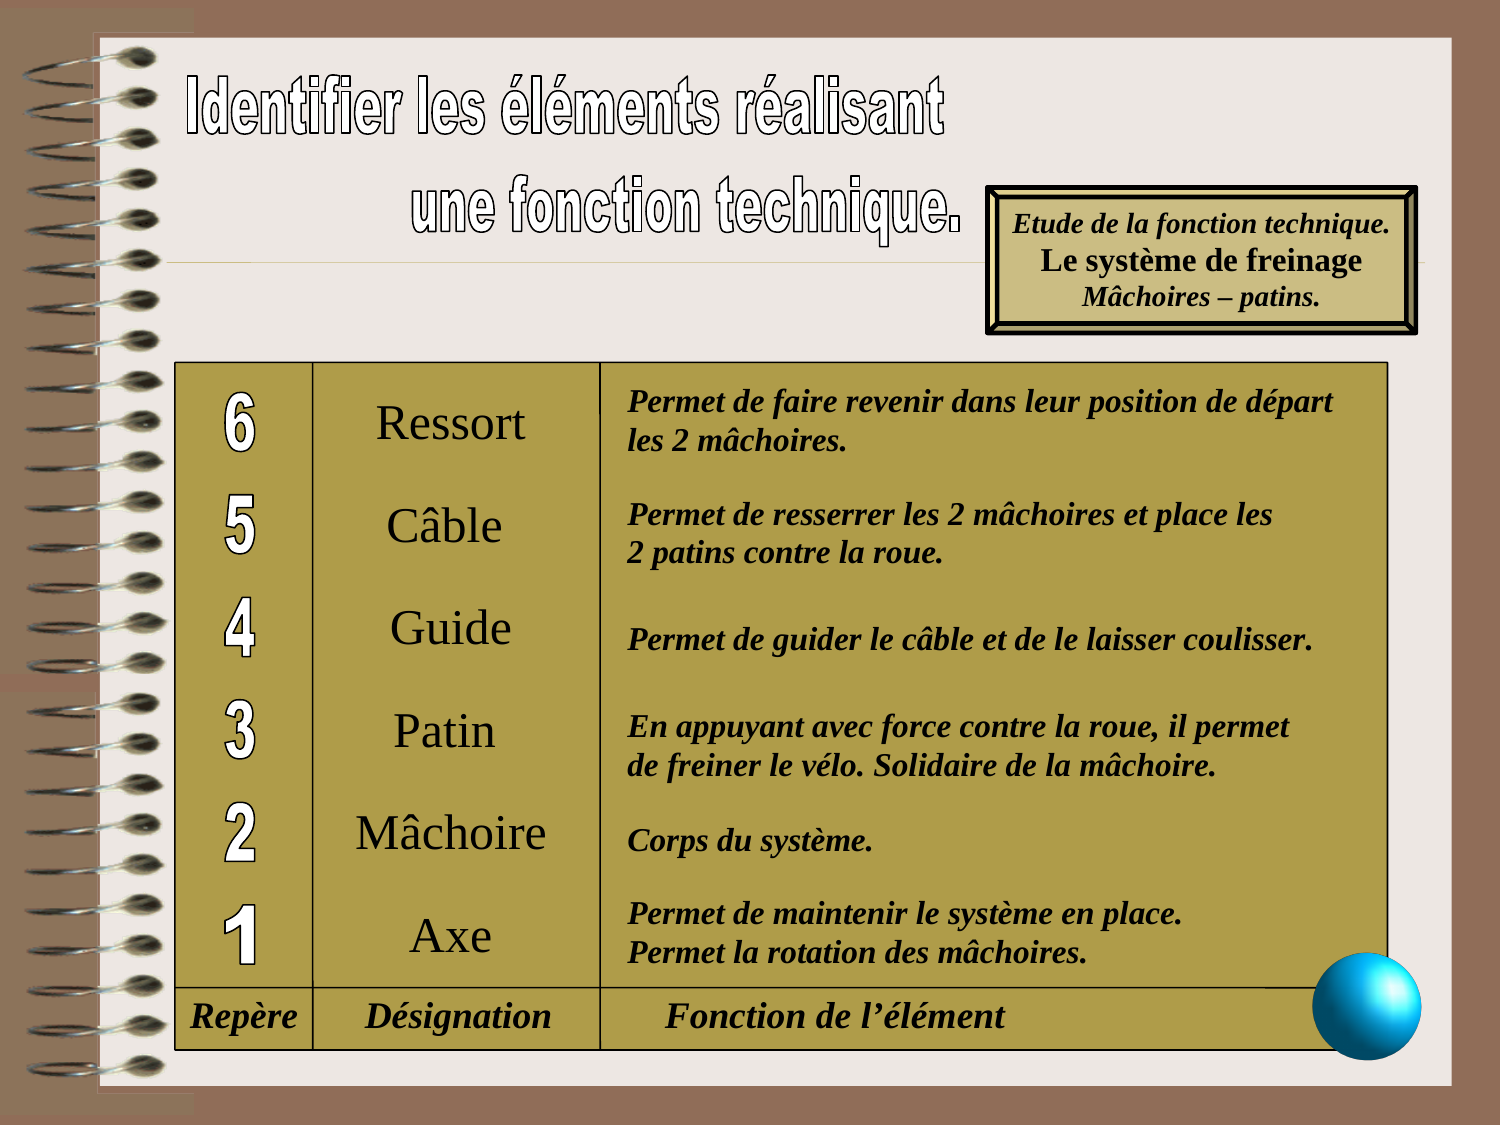

Etude de la fonction technique.
Le système de freinage
Mâchoires – patins.
Permet de faire revenir dans leur position de départ
les 2 mâchoires.
Ressort
Permet de resserrer les 2 mâchoires et place les
2 patins contre la roue.
Câble
Guide
Permet de guider le câble et de le laisser coulisser.
Patin
En appuyant avec force contre la roue, il permet
de freiner le vélo. Solidaire de la mâchoire.
Mâchoire
Corps du système.
Permet de maintenir le système en place.
Permet la rotation des mâchoires.
Axe
Repère
Désignation
Fonction de l’élément